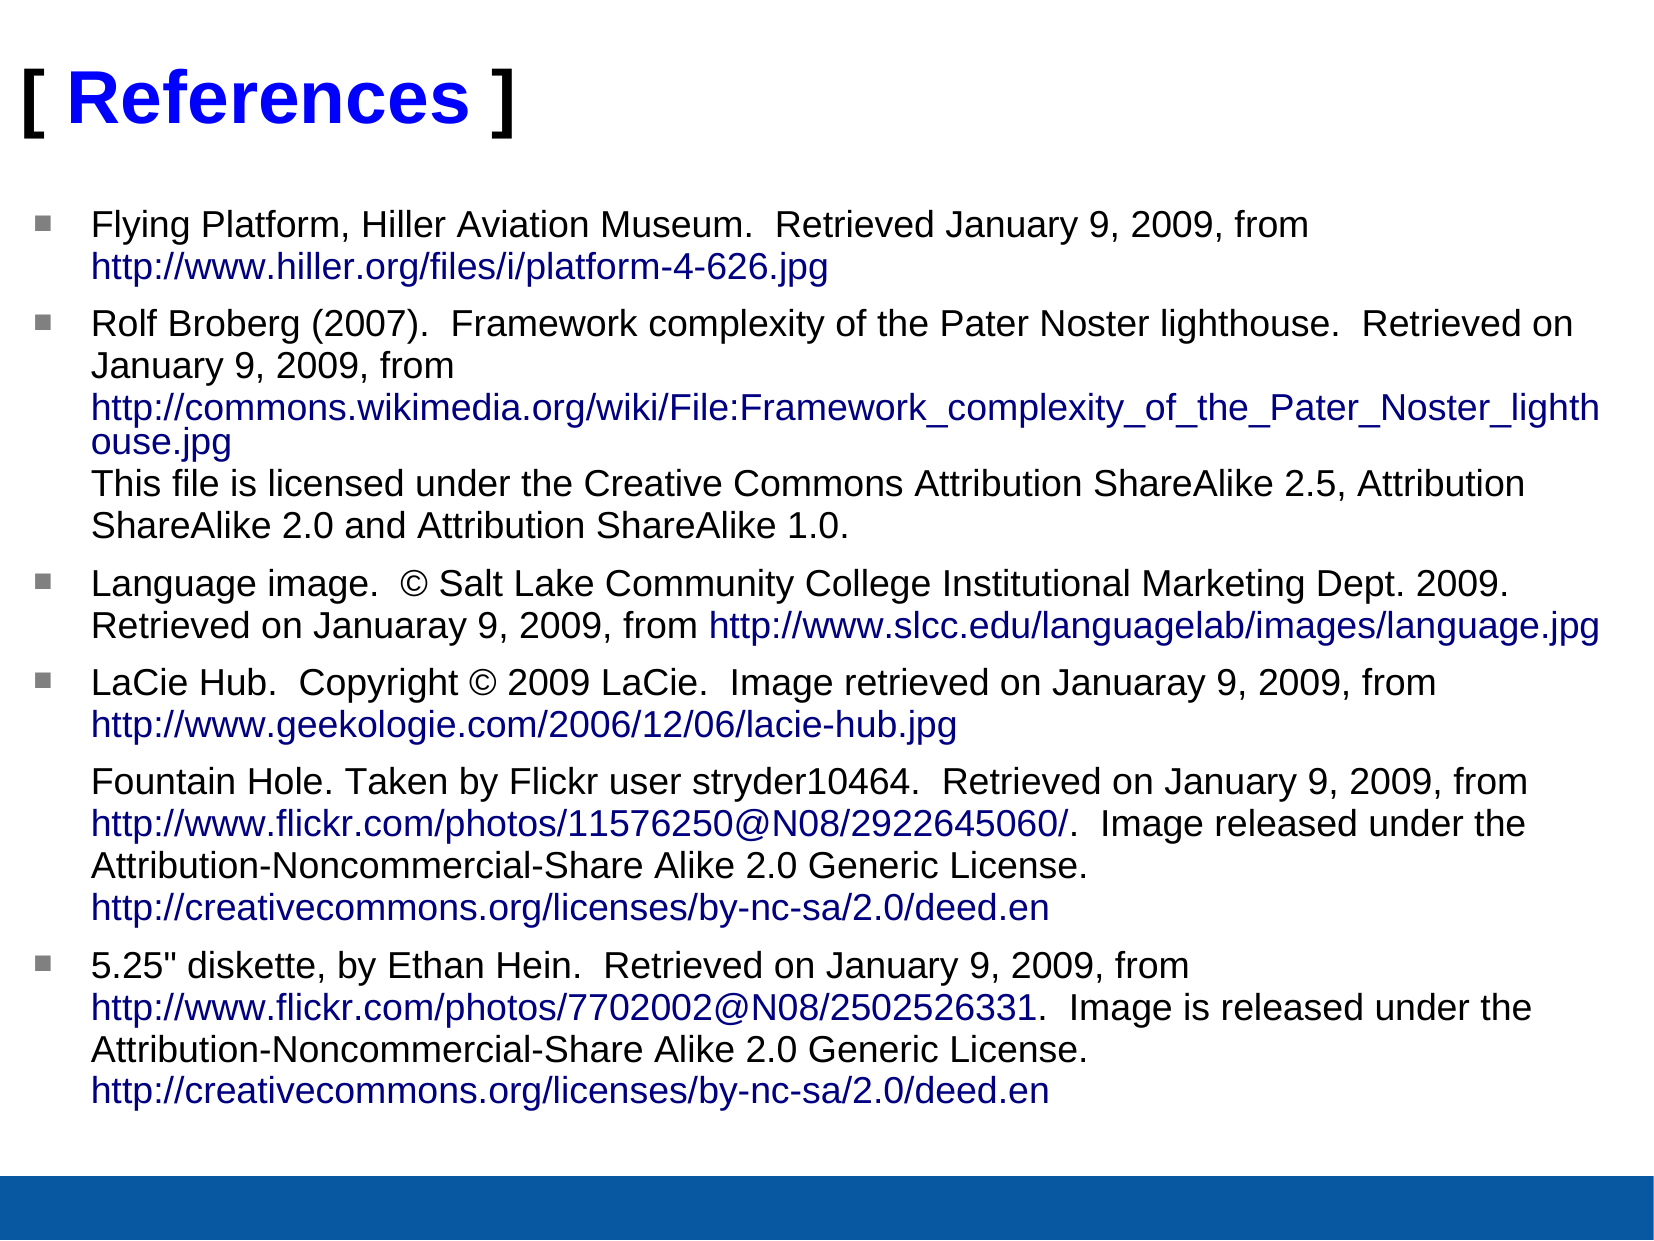

# [ References ]
Flying Platform, Hiller Aviation Museum. Retrieved January 9, 2009, from http://www.hiller.org/files/i/platform-4-626.jpg
Rolf Broberg (2007). Framework complexity of the Pater Noster lighthouse. Retrieved on January 9, 2009, from http://commons.wikimedia.org/wiki/File:Framework_complexity_of_the_Pater_Noster_lighthouse.jpgThis file is licensed under the Creative Commons Attribution ShareAlike 2.5, Attribution ShareAlike 2.0 and Attribution ShareAlike 1.0.
Language image. © Salt Lake Community College Institutional Marketing Dept. 2009. Retrieved on Januaray 9, 2009, from http://www.slcc.edu/languagelab/images/language.jpg
LaCie Hub. Copyright © 2009 LaCie. Image retrieved on Januaray 9, 2009, from http://www.geekologie.com/2006/12/06/lacie-hub.jpg
Fountain Hole. Taken by Flickr user stryder10464. Retrieved on January 9, 2009, from http://www.flickr.com/photos/11576250@N08/2922645060/. Image released under the Attribution-Noncommercial-Share Alike 2.0 Generic License. http://creativecommons.org/licenses/by-nc-sa/2.0/deed.en
5.25" diskette, by Ethan Hein. Retrieved on January 9, 2009, from http://www.flickr.com/photos/7702002@N08/2502526331. Image is released under the Attribution-Noncommercial-Share Alike 2.0 Generic License. http://creativecommons.org/licenses/by-nc-sa/2.0/deed.en